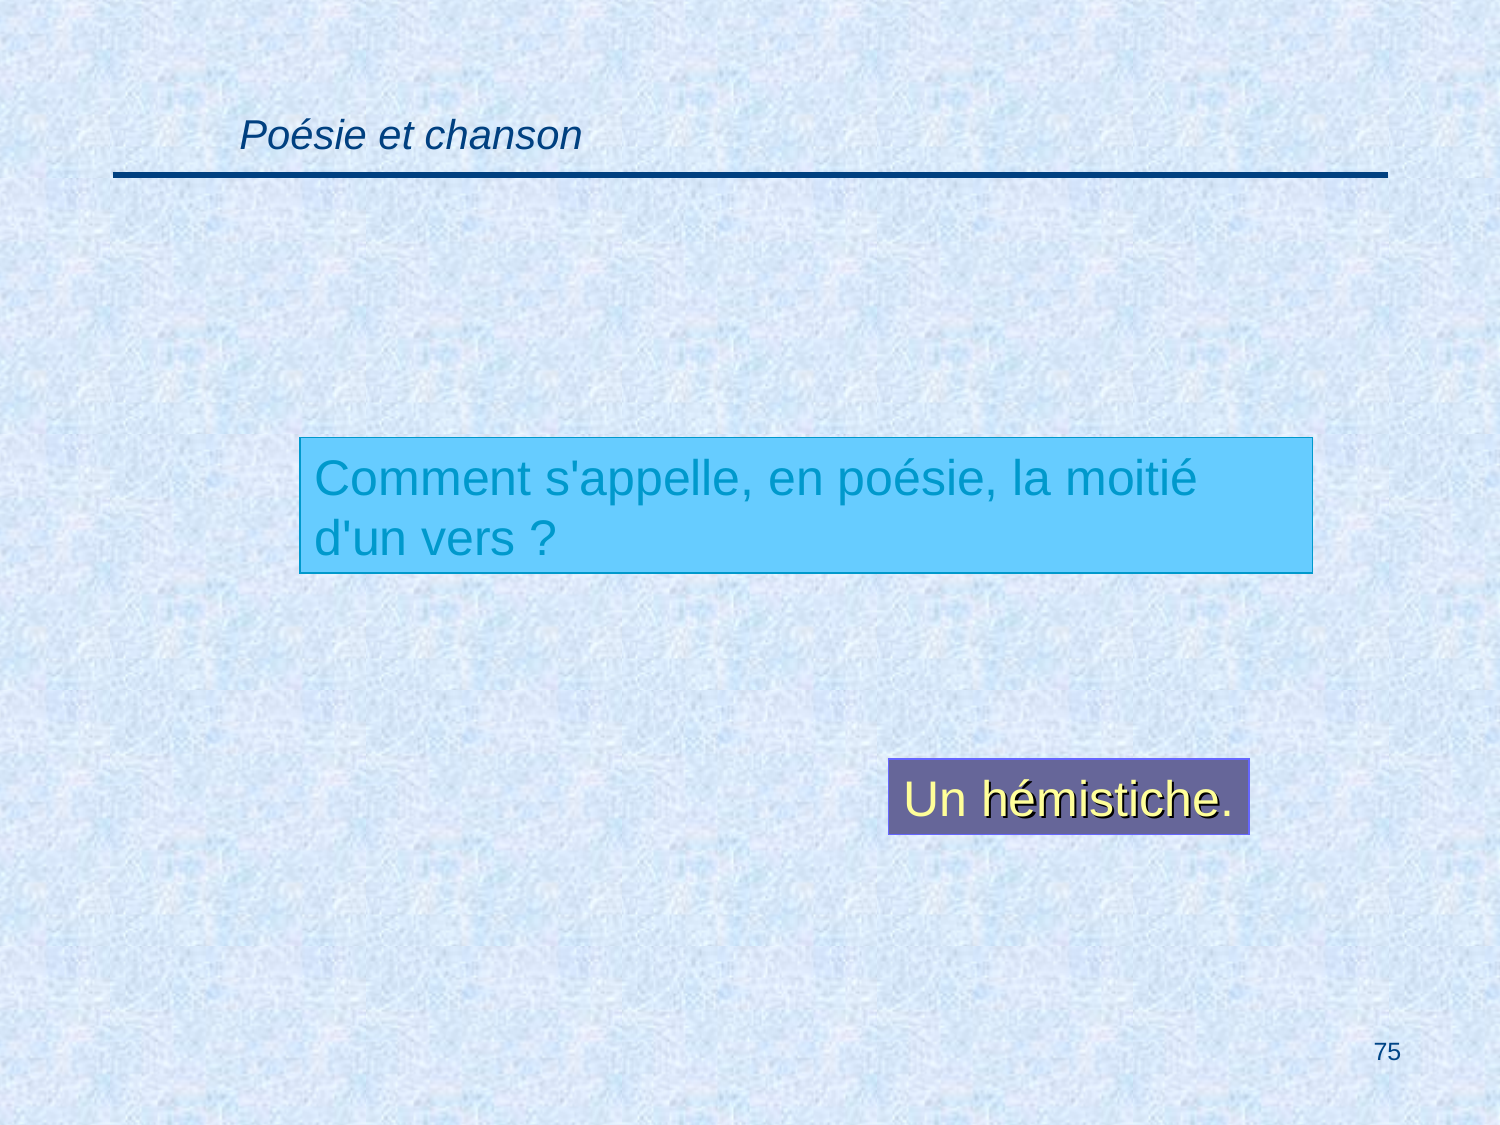

Poésie et chanson
Comment s'appelle, en poésie, la moitié d'un vers ?
Un hémistiche.
75